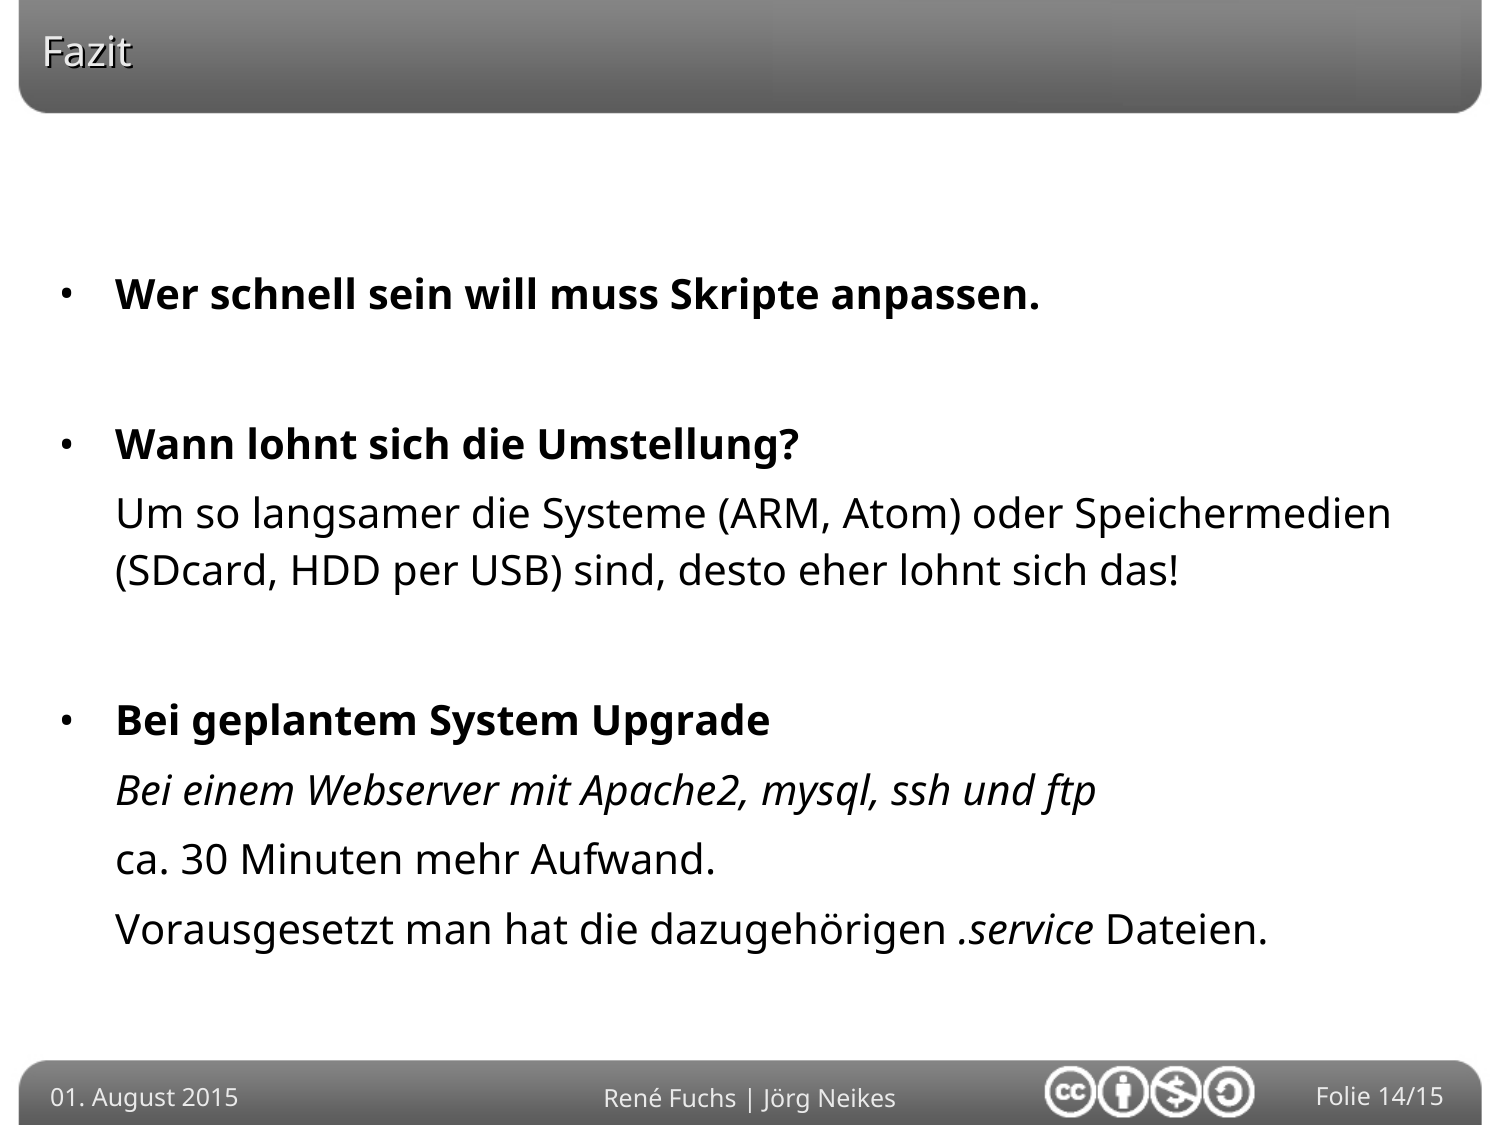

# Fazit
Wer schnell sein will muss Skripte anpassen.
Wann lohnt sich die Umstellung?
Um so langsamer die Systeme (ARM, Atom) oder Speichermedien (SDcard, HDD per USB) sind, desto eher lohnt sich das!
Bei geplantem System Upgrade
Bei einem Webserver mit Apache2, mysql, ssh und ftp
ca. 30 Minuten mehr Aufwand.
Vorausgesetzt man hat die dazugehörigen .service Dateien.
14
01. August 2015
René Fuchs | Jörg Neikes